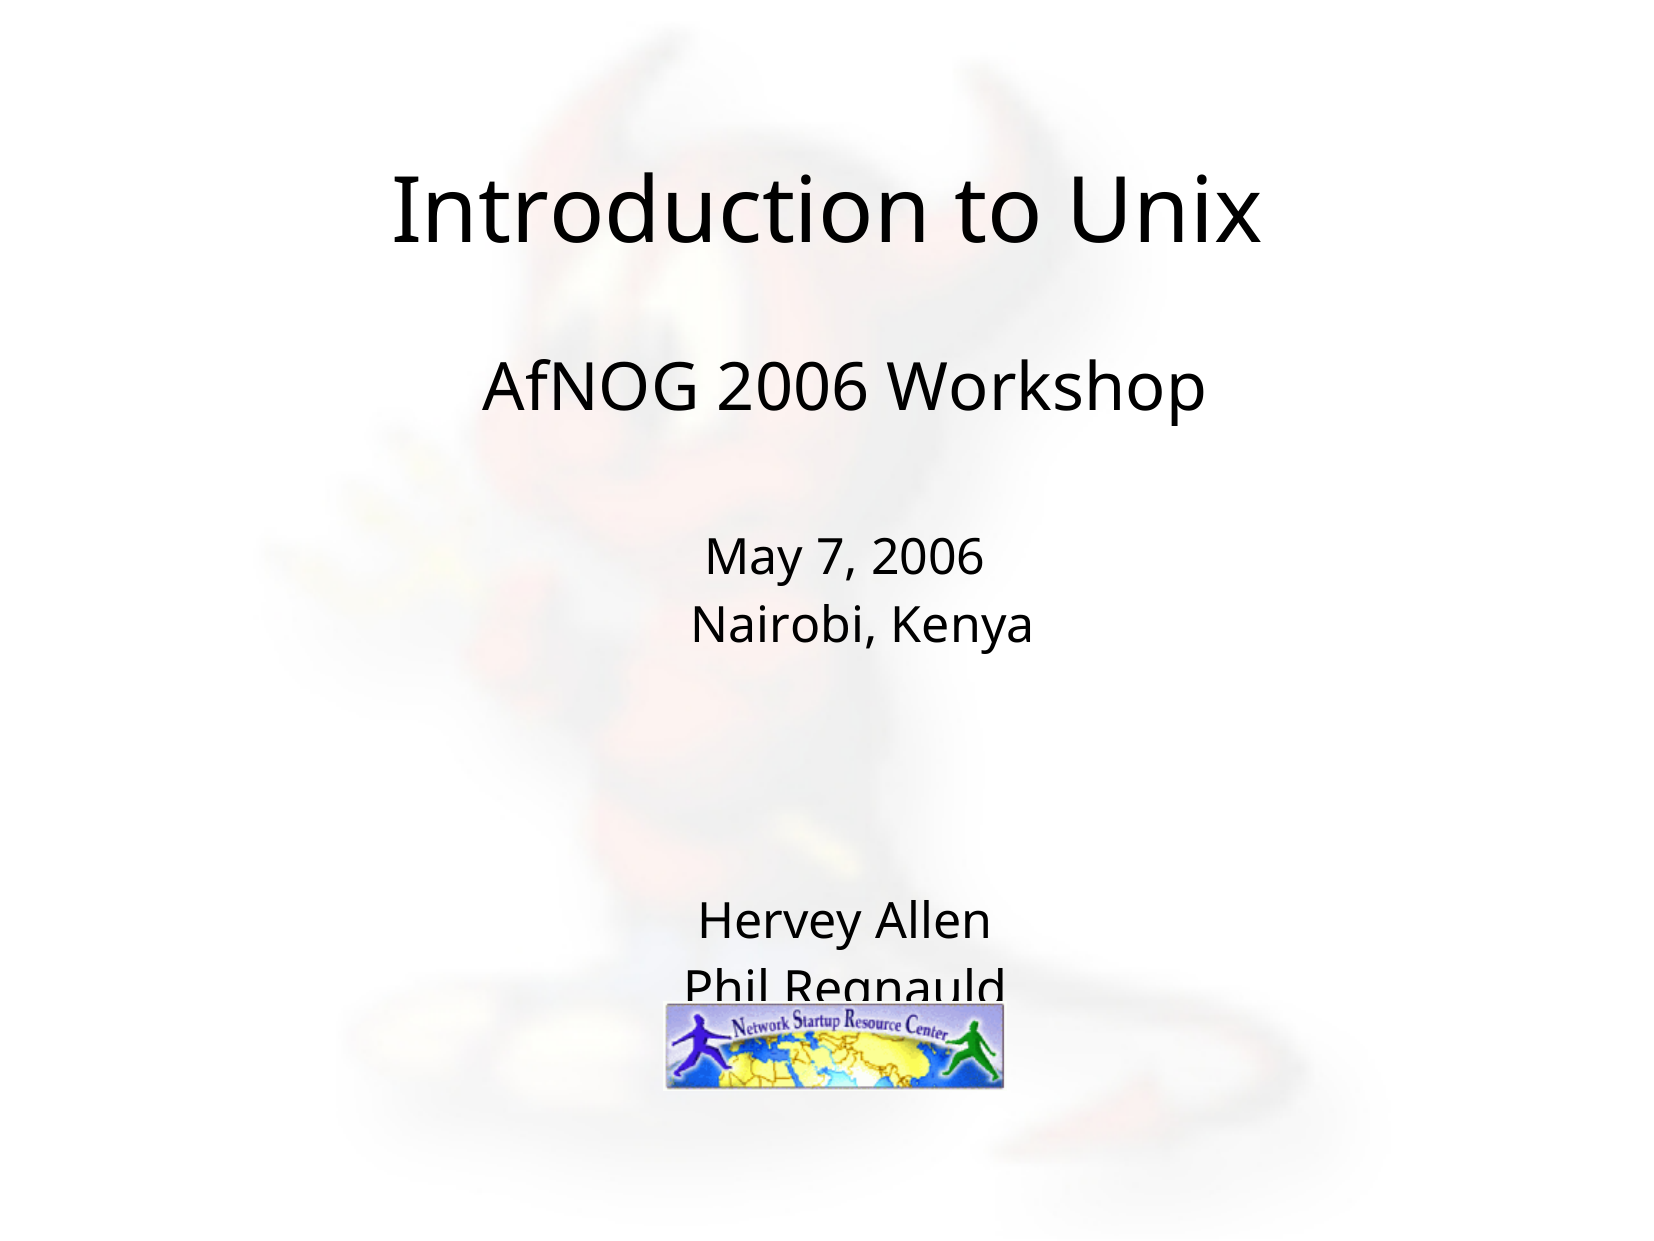

# Introduction to Unix
AfNOG 2006 Workshop
May 7, 2006
Nairobi, Kenya
Hervey Allen
Phil Regnauld